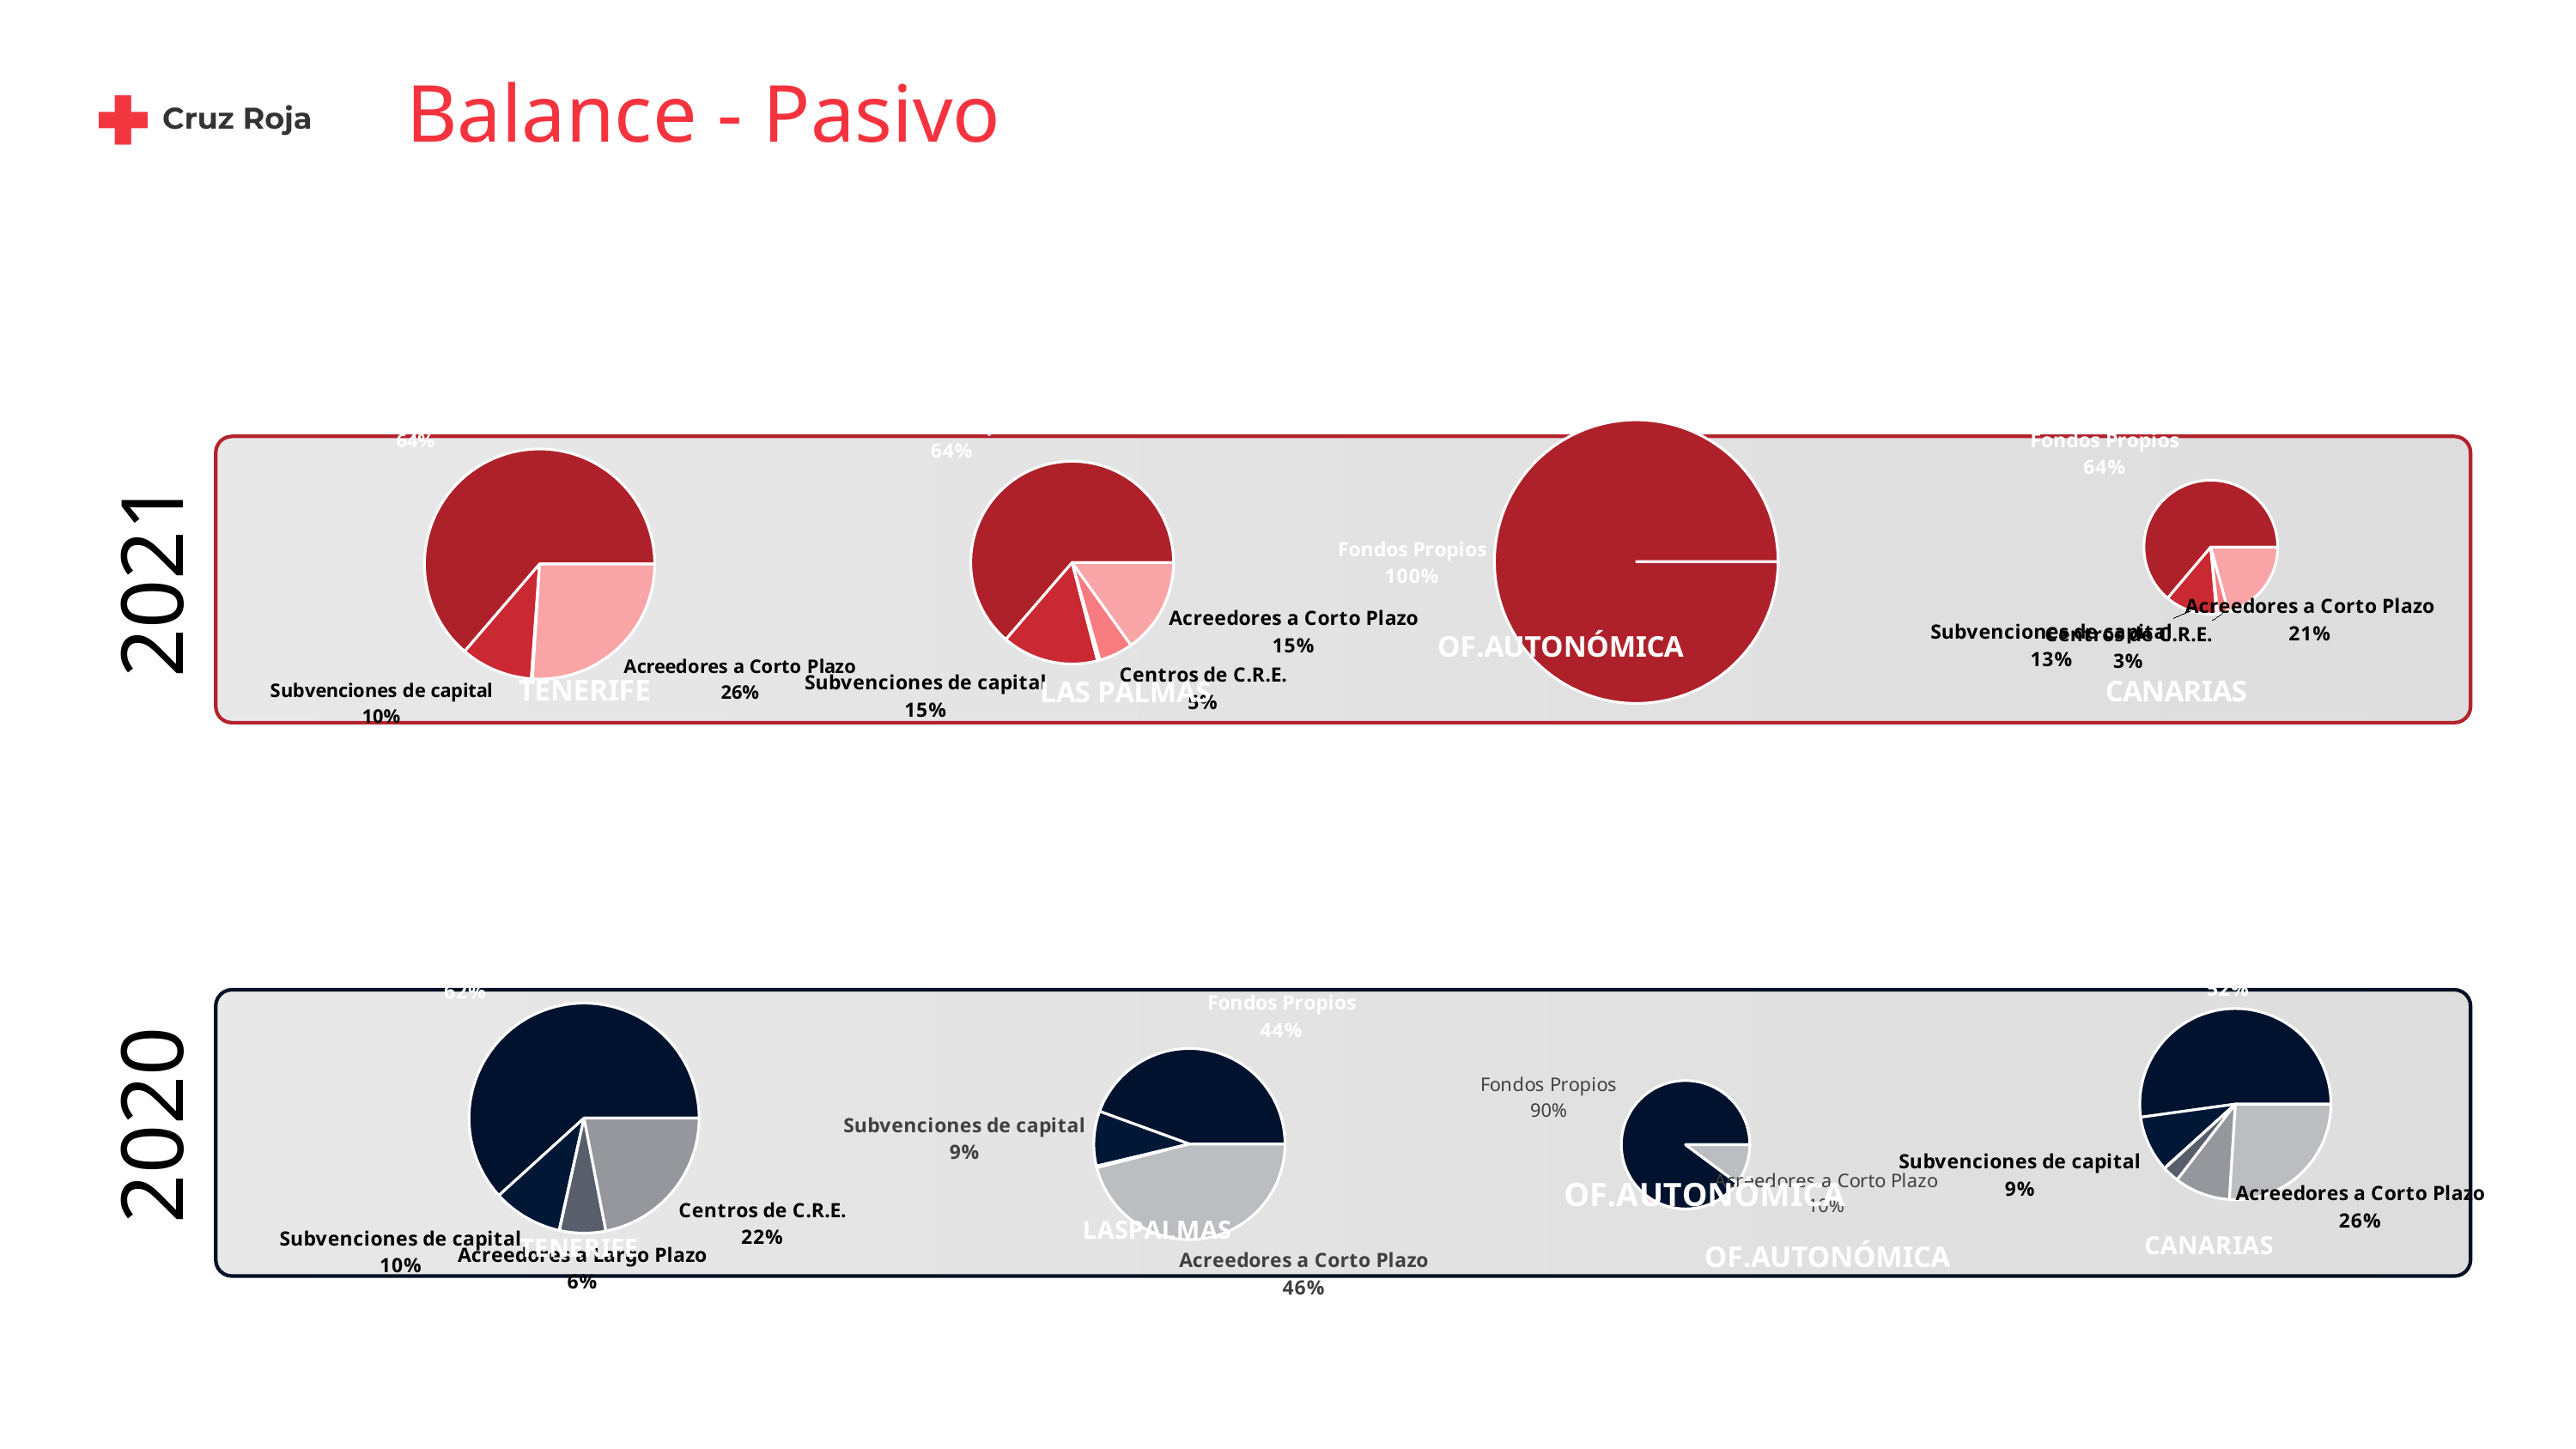

Balance - Pasivo
### Chart: OF.AUTONÓMICA
| Category | OF.AUTONÓMICA |
|---|---|
| Fondos Propios | 138276.67 |
| Subvenciones de capital | 0.0 |
| Provisiones para riesgos | 0.0 |
| Acreedores a Largo Plazo | 0.0 |
| Centros de C.R.E. | 0.0 |
| Acreedores a Corto Plazo | 0.0 |
| Periodificación a c/p. | 0.0 |
### Chart: TENERIFE
| Category | TENERIFE |
|---|---|
| Fondos Propios | 11828745.19 |
| Subvenciones de capital | 1882388.27 |
| Provisiones para riesgos | 31710.86 |
| Acreedores a Largo Plazo | 0.0 |
| Centros de C.R.E. | 0.0 |
| Acreedores a Corto Plazo | 4821937.71 |
| Periodificación a c/p. | 0.0 |
### Chart: LAS PALMAS
| Category | LAS PALMAS |
|---|---|
| Fondos Propios | 10674200.0 |
| Subvenciones de capital | 2575530.0 |
| Provisiones para riesgos | 65740.0 |
| Acreedores a Largo Plazo | 0.0 |
| Centros de C.R.E. | 908070.0 |
| Acreedores a Corto Plazo | 2539520.0 |
| Periodificación a c/p. | 0.0 |
### Chart: CANARIAS
| Category | CANARIAS |
|---|---|
| Fondos Propios | 22641221.86 |
| Subvenciones de capital | 4457918.27 |
| Provisiones para riesgos | 97450.86 |
| Acreedores a Largo Plazo | 0.0 |
| Centros de C.R.E. | 908070.0 |
| Acreedores a Corto Plazo | 7361457.71 |
| Periodificación a c/p. | 0.0 |
2021
### Chart: OF.AUTONÓMICA
| Category | OF.AUTONÓMICA |
|---|---|
| Fondos Propios | 135772.32 |
| Subvenciones de capital | 0.0 |
| Provisiones para riesgos | 0.0 |
| Acreedores a Largo Plazo | 0.0 |
| Centros de C.R.E. | 0.0 |
| Acreedores a Corto Plazo | 15374.52 |
### Chart: CANARIAS
| Category | CANARIAS |
|---|---|
| Fondos Propios | 22755566.91 |
| Subvenciones de capital | 4136536.8 |
| Provisiones para riesgos | 30782.5 |
| Acreedores a Largo Plazo | 1225398.46 |
| Centros de C.R.E. | 4113742.52 |
| Acreedores a Corto Plazo | 11330494.52 |
### Chart: TENERIFE
| Category | TENERIFE |
|---|---|
| Fondos Propios | 11692594.59 |
| Subvenciones de capital | 1856126.8 |
| Provisiones para riesgos | 8462.5 |
| Acreedores a Largo Plazo | 1225398.46 |
| Centros de C.R.E. | 4158922.52 |
| Acreedores a Corto Plazo | 0.0 |
### Chart: OF.AUTONÓMICA
| Category |
|---|
### Chart: LASPALMAS
| Category | LAS PALMAS |
|---|---|
| Fondos Propios | 10927200.0 |
| Subvenciones de capital | 2280410.0 |
| Provisiones para riesgos | 22320.0 |
| Acreedores a Largo Plazo | 0.0 |
| Centros de C.R.E. | -45180.0 |
| Acreedores a Corto Plazo | 11315120.0 |
2020